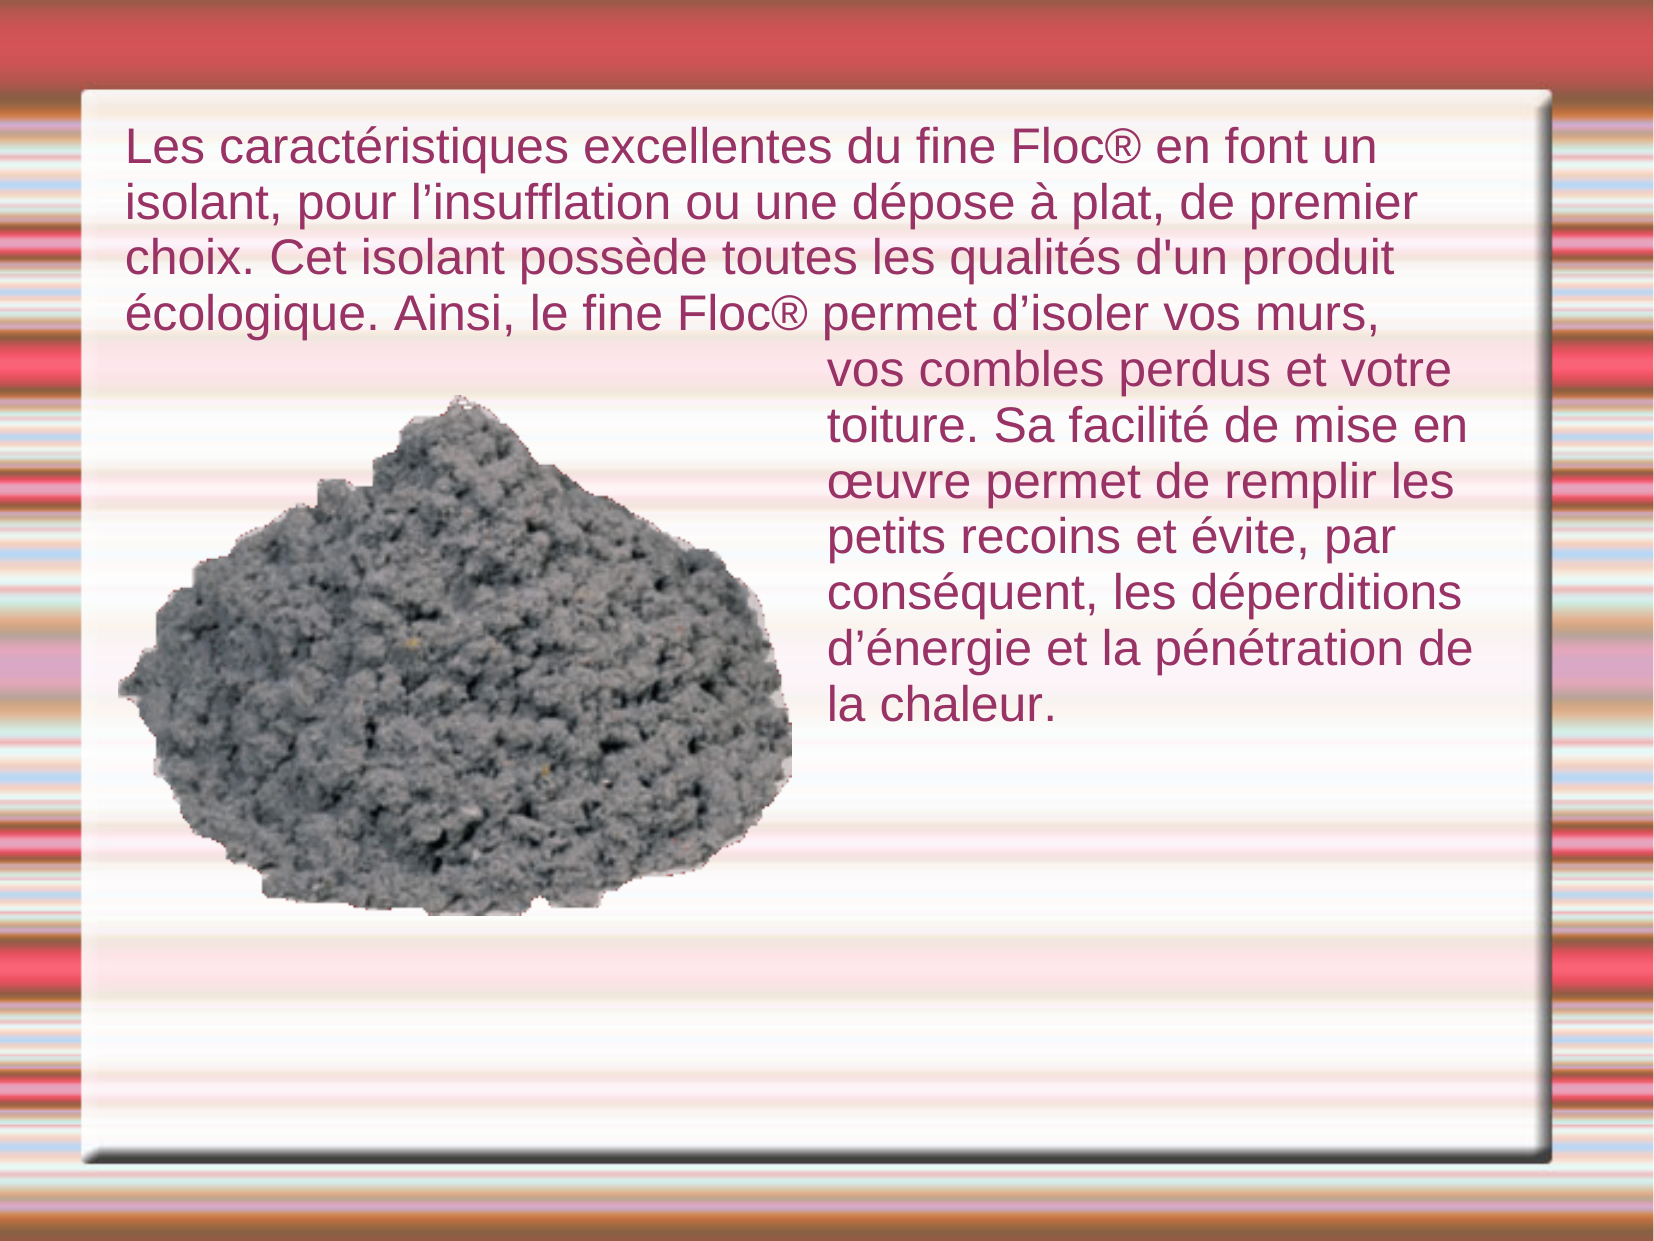

Les caractéristiques excellentes du fine Floc® en font un isolant, pour l’insufflation ou une dépose à plat, de premier choix. Cet isolant possède toutes les qualités d'un produit écologique. Ainsi, le fine Floc® permet d’isoler vos murs,
vos combles perdus et votre toiture. Sa facilité de mise en œuvre permet de remplir les petits recoins et évite, par conséquent, les déperditions d’énergie et la pénétration de la chaleur.